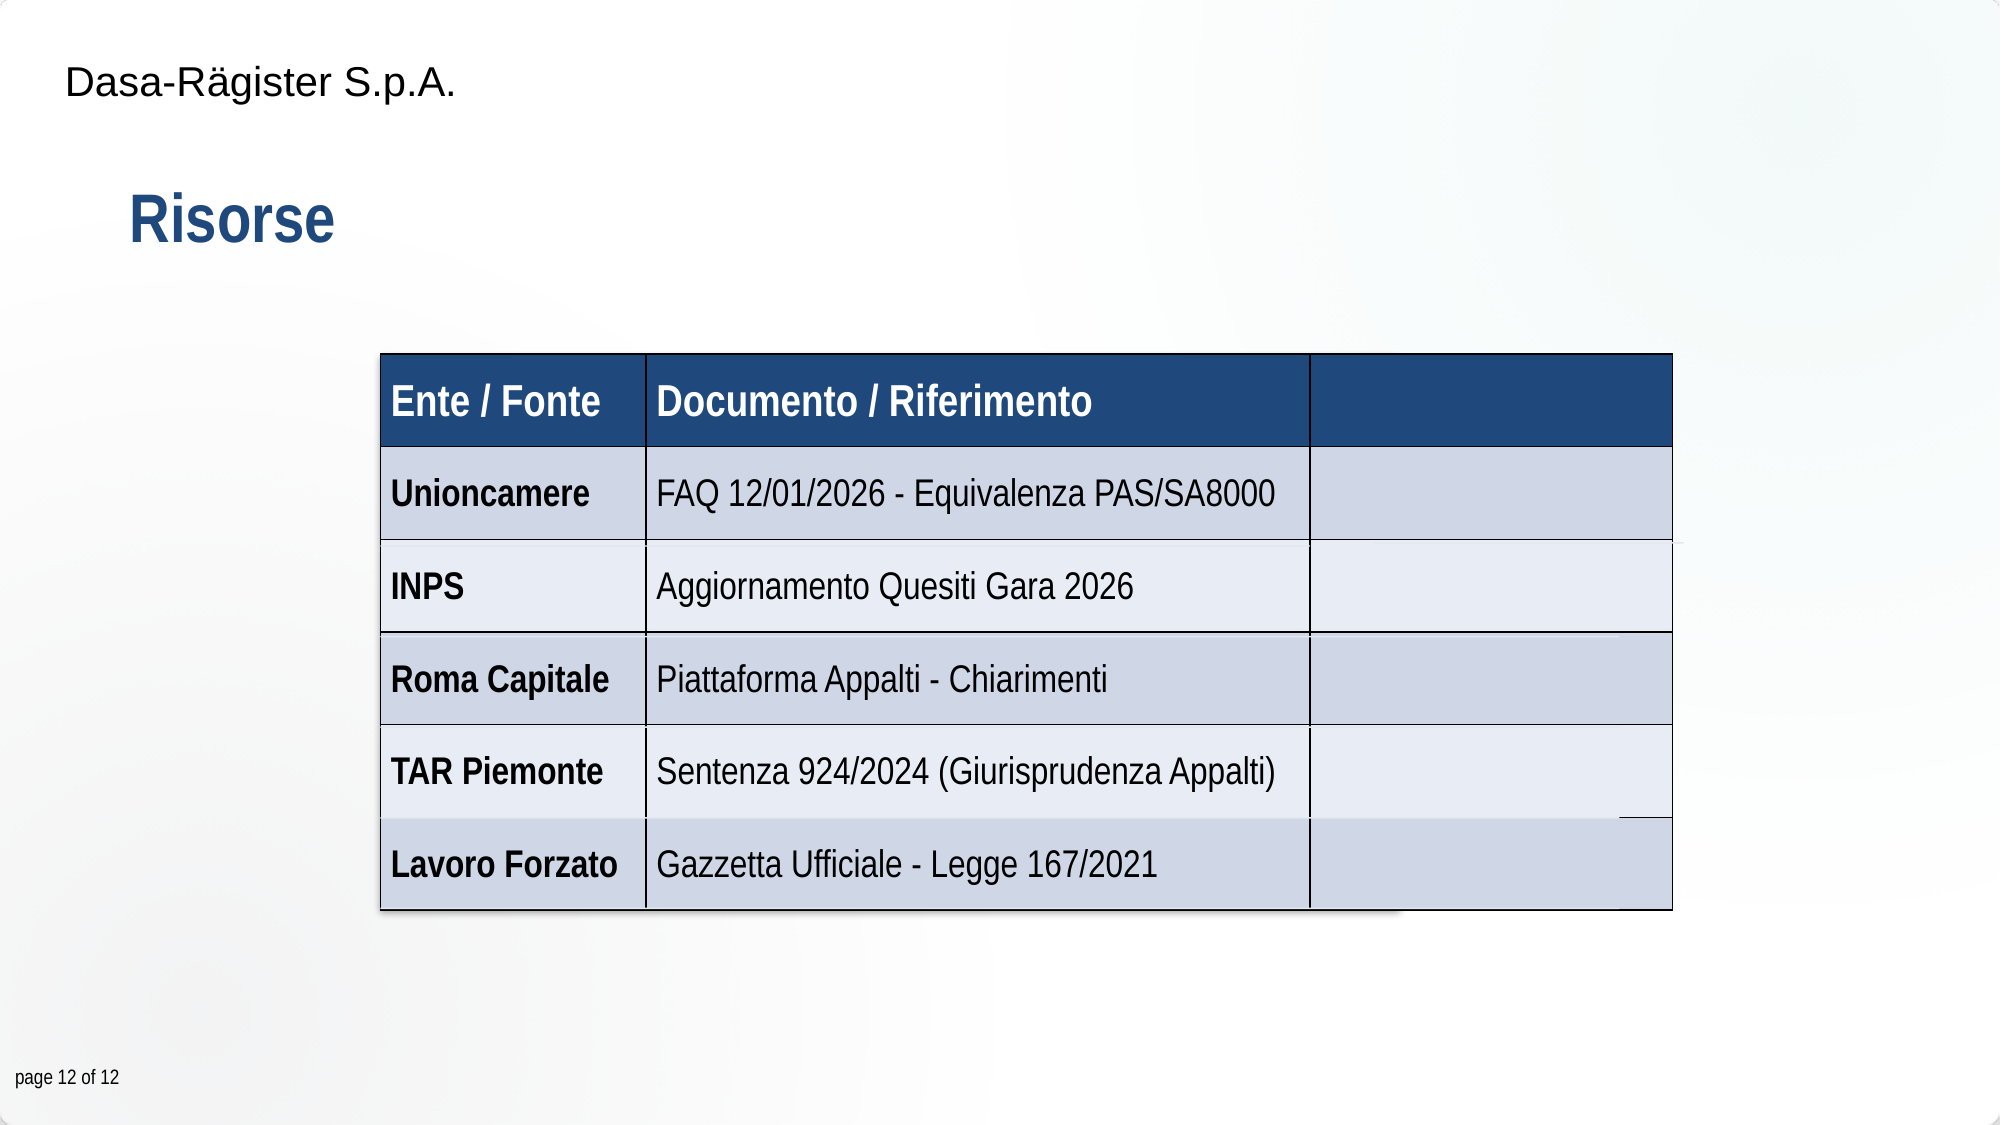

Dasa-Rägister S.p.A.
Risorse
| Ente / Fonte | Documento / Riferimento | |
| --- | --- | --- |
| Unioncamere | FAQ 12/01/2026 - Equivalenza PAS/SA8000 | |
| INPS | Aggiornamento Quesiti Gara 2026 | |
| Roma Capitale | Piattaforma Appalti - Chiarimenti | |
| TAR Piemonte | Sentenza 924/2024 (Giurisprudenza Appalti) | |
| Lavoro Forzato | Gazzetta Ufficiale - Legge 167/2021 | |
page 12 of 12